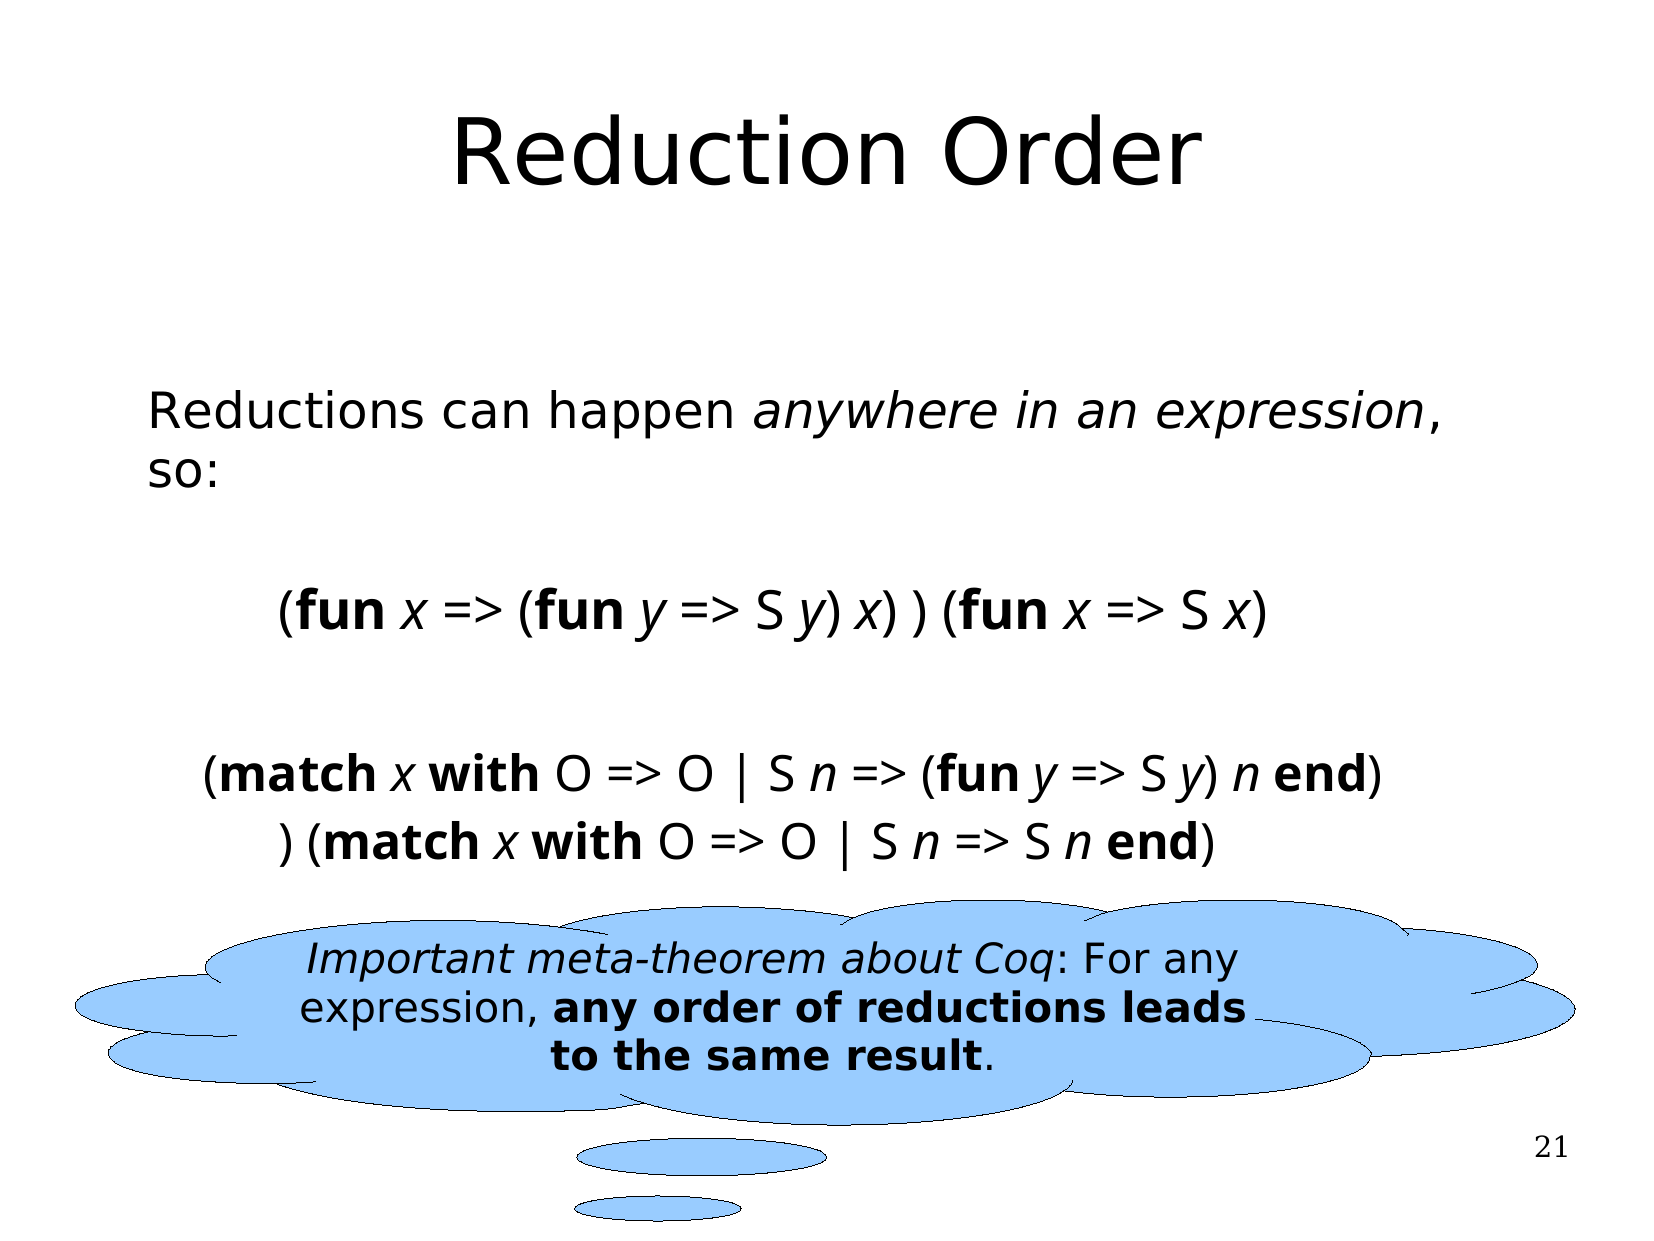

# Reduction Order
Reductions can happen anywhere in an expression, so:
(fun x => (fun y => S y) x) ) (fun x => S x)
(match x with O => O | S n => (fun y => S y) n end)
	) (match x with O => O | S n => S n end)
Important meta-theorem about Coq: For any expression, any order of reductions leads to the same result.
21